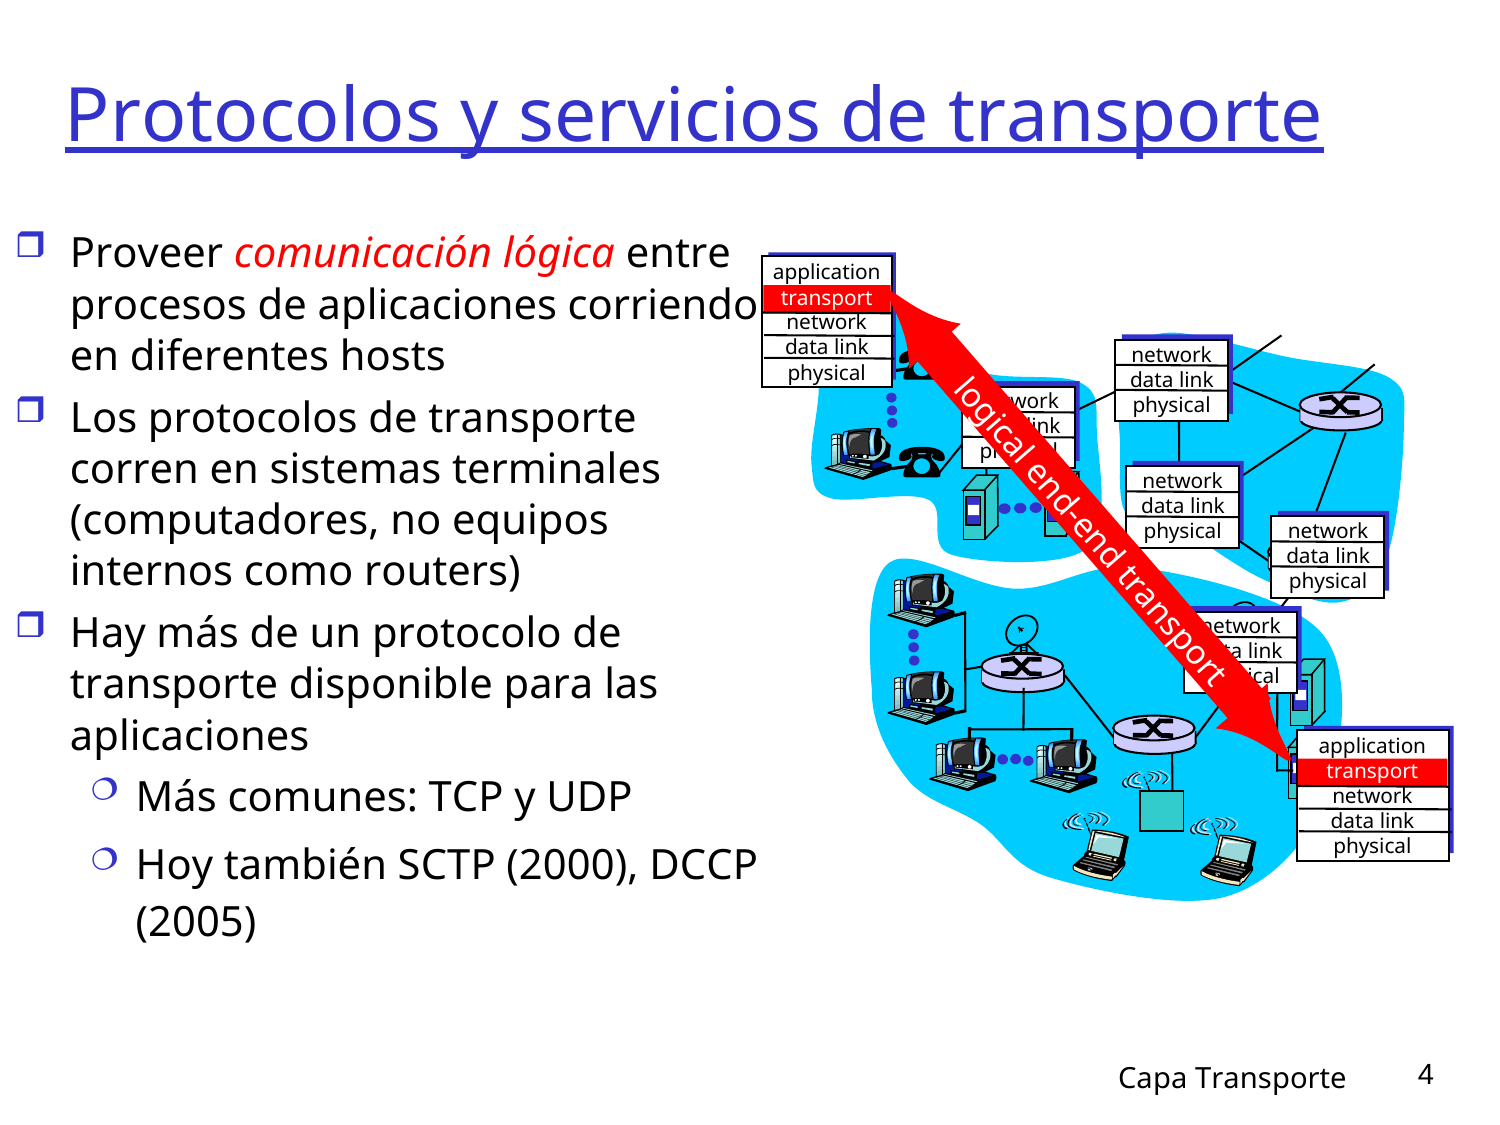

# Protocolos y servicios de transporte
Proveer comunicación lógica entre procesos de aplicaciones corriendo en diferentes hosts
Los protocolos de transporte corren en sistemas terminales (computadores, no equipos internos como routers)
Hay más de un protocolo de transporte disponible para las aplicaciones
Más comunes: TCP y UDP
Hoy también SCTP (2000), DCCP (2005)
application
transport
network
data link
physical
logical end-end transport
network
data link
physical
network
data link
physical
network
data link
physical
network
data link
physical
network
data link
physical
application
transport
network
data link
physical
4